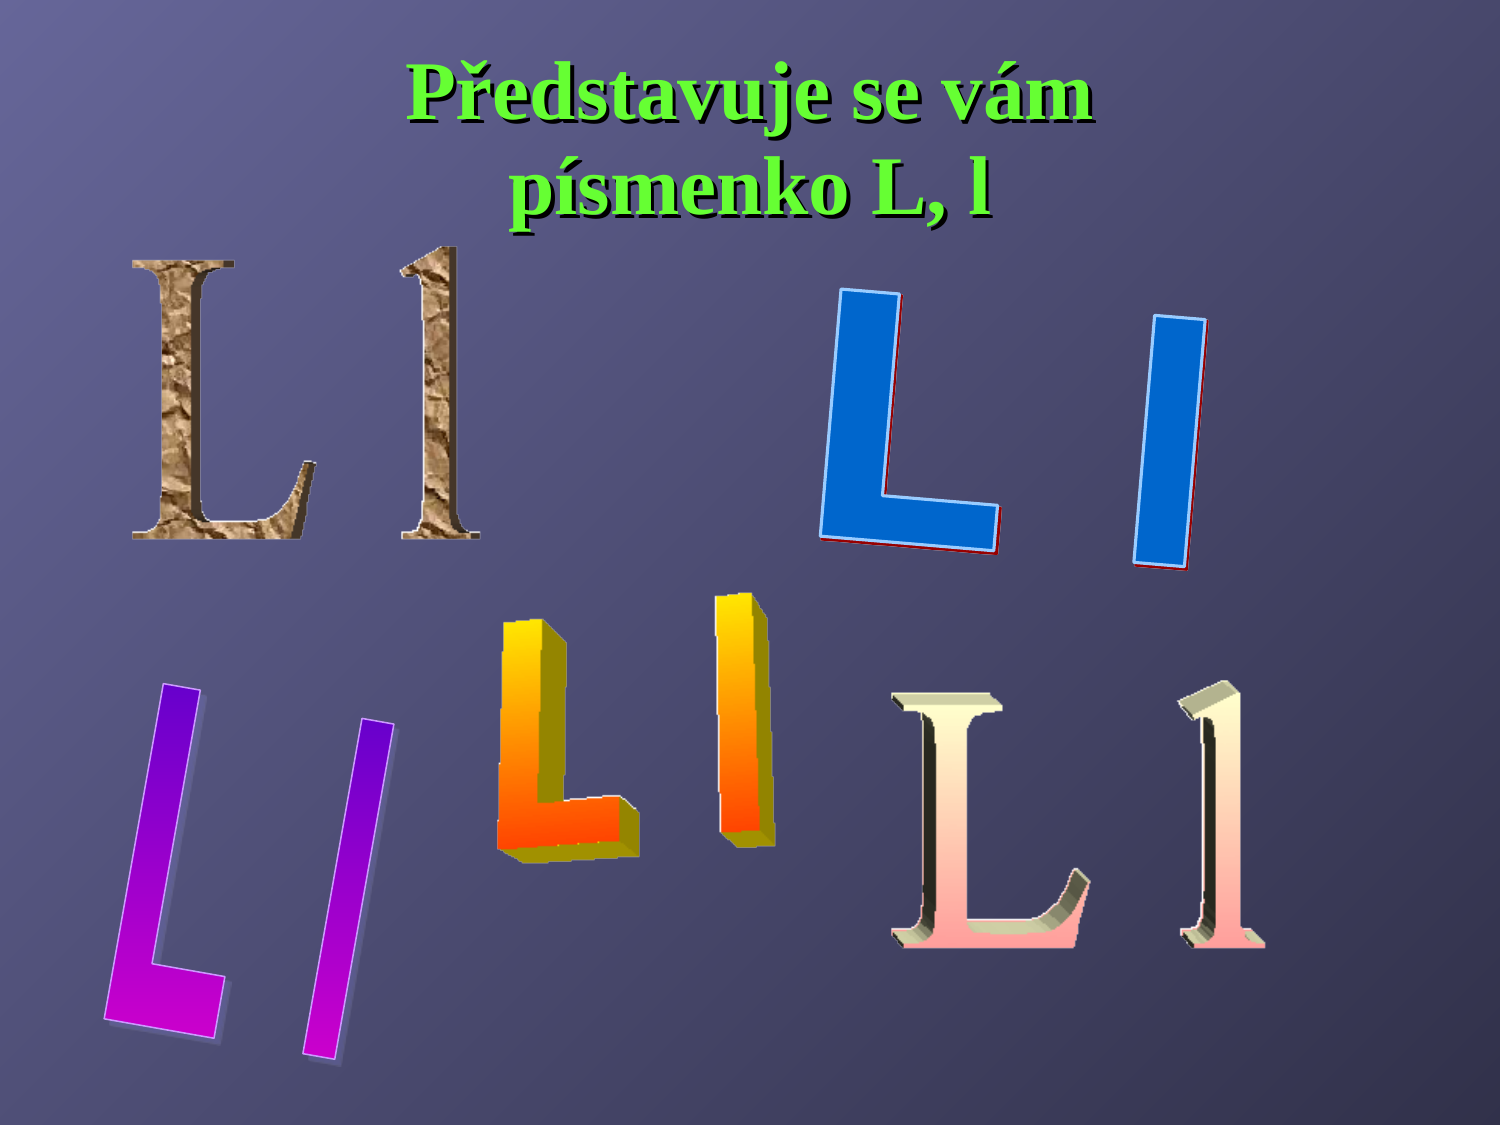

# Představuje se vám písmenko L, l